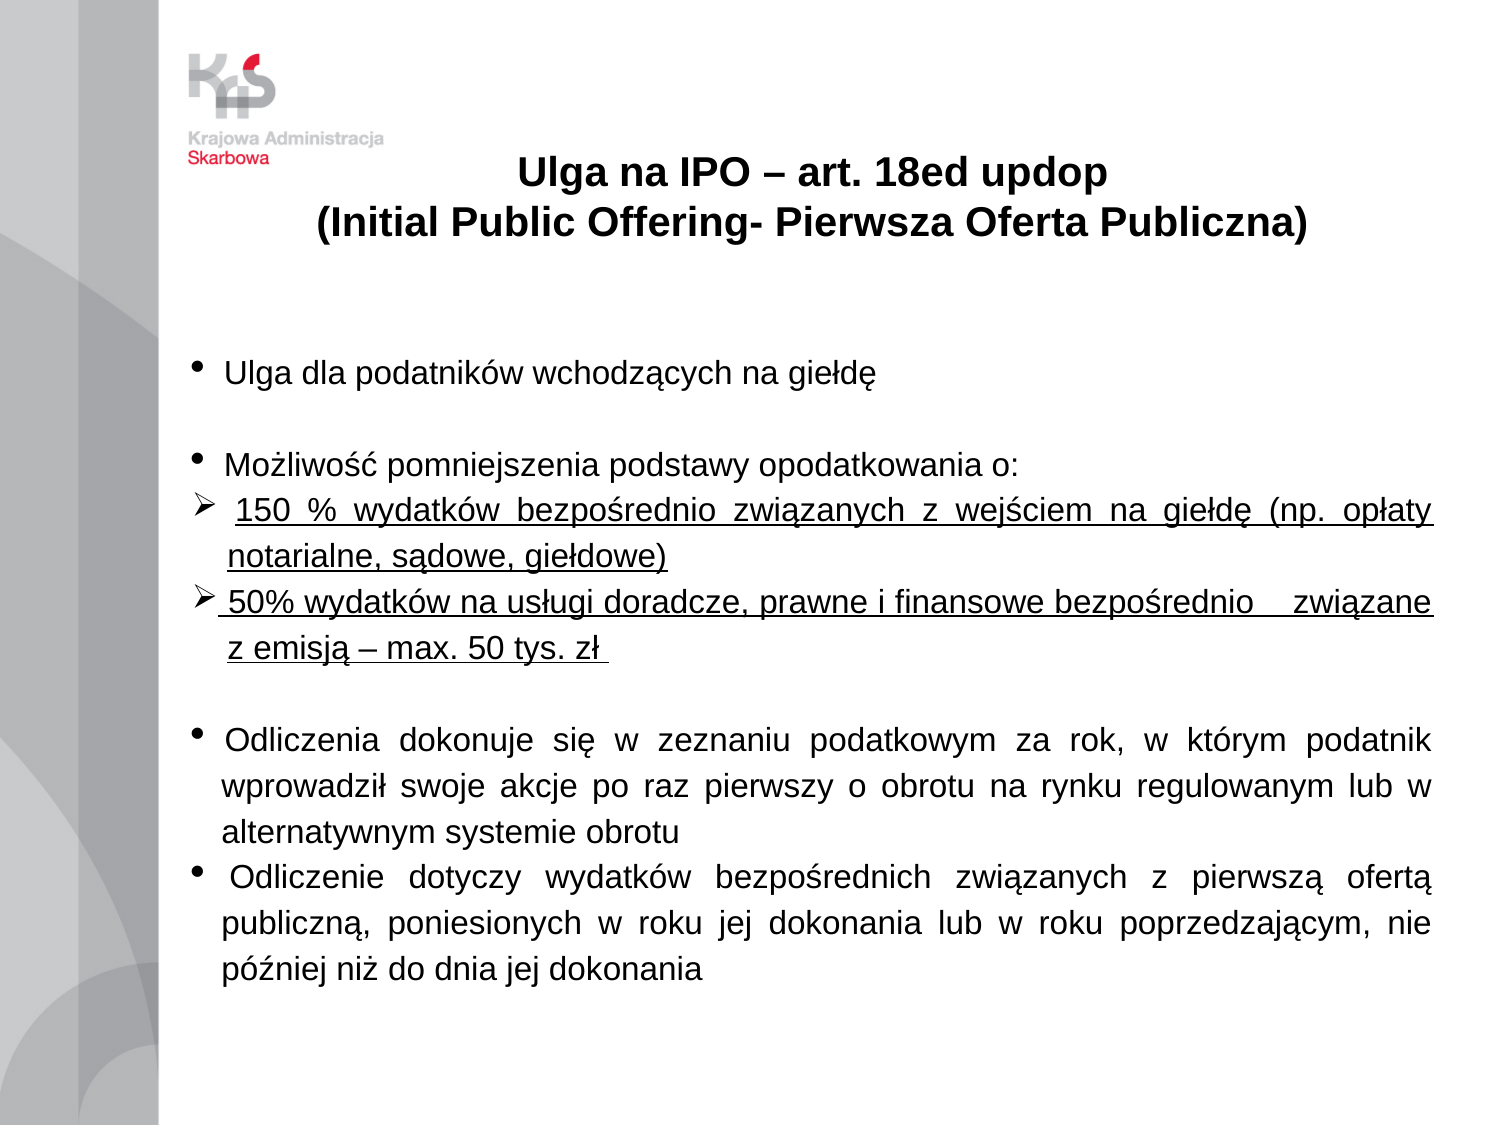

Ulga na IPO – art. 18ed updop
(Initial Public Offering- Pierwsza Oferta Publiczna)
 Ulga dla podatników wchodzących na giełdę
 Możliwość pomniejszenia podstawy opodatkowania o:
 150 % wydatków bezpośrednio związanych z wejściem na giełdę (np. opłaty notarialne, sądowe, giełdowe)
 50% wydatków na usługi doradcze, prawne i finansowe bezpośrednio związane z emisją – max. 50 tys. zł
 Odliczenia dokonuje się w zeznaniu podatkowym za rok, w którym podatnik wprowadził swoje akcje po raz pierwszy o obrotu na rynku regulowanym lub w alternatywnym systemie obrotu
 Odliczenie dotyczy wydatków bezpośrednich związanych z pierwszą ofertą publiczną, poniesionych w roku jej dokonania lub w roku poprzedzającym, nie później niż do dnia jej dokonania